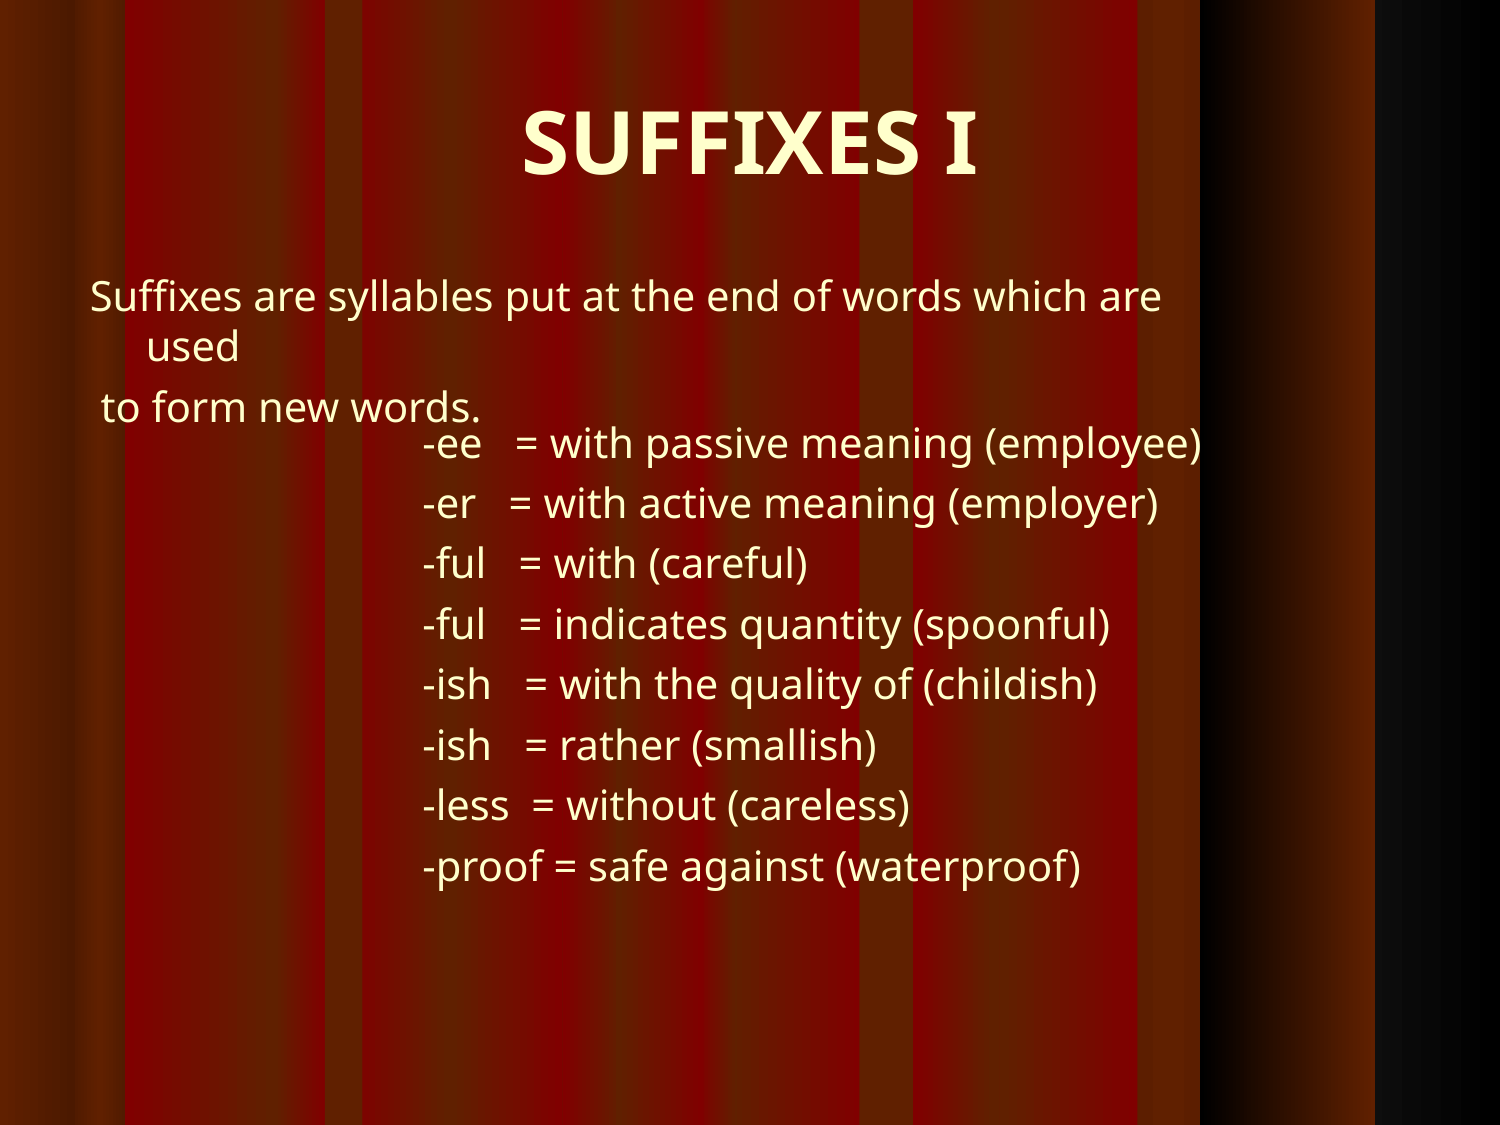

# SUFFIXES I
Suffixes are syllables put at the end of words which are used
 to form new words.
-ee = with passive meaning (employee)‏
-er = with active meaning (employer)‏
-ful = with (careful)‏
-ful = indicates quantity (spoonful)‏
-ish = with the quality of (childish)‏
-ish = rather (smallish)‏
-less = without (careless)‏
-proof = safe against (waterproof)‏